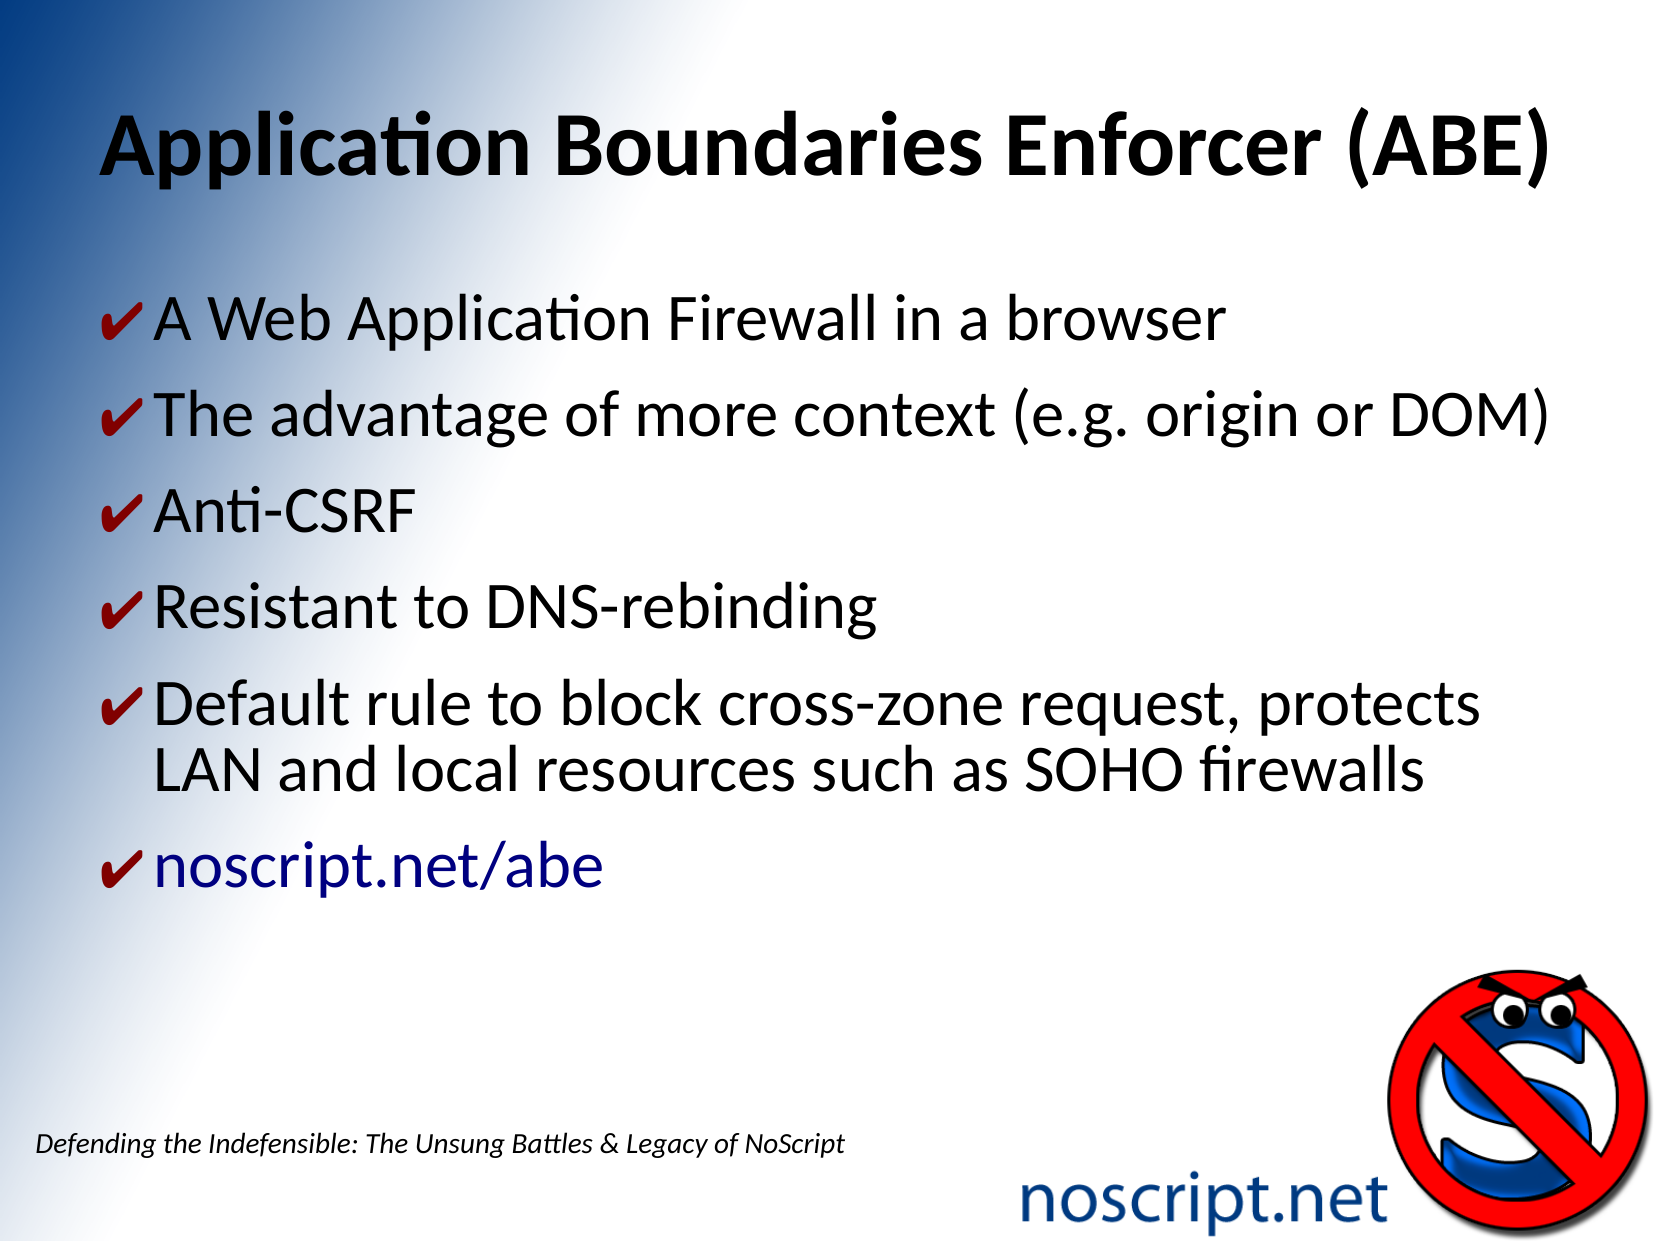

# Application Boundaries Enforcer (ABE)
A Web Application Firewall in a browser
The advantage of more context (e.g. origin or DOM)
Anti-CSRF
Resistant to DNS-rebinding
Default rule to block cross-zone request, protects LAN and local resources such as SOHO firewalls
noscript.net/abe
Defending the Indefensible: The Unsung Battles & Legacy of NoScript